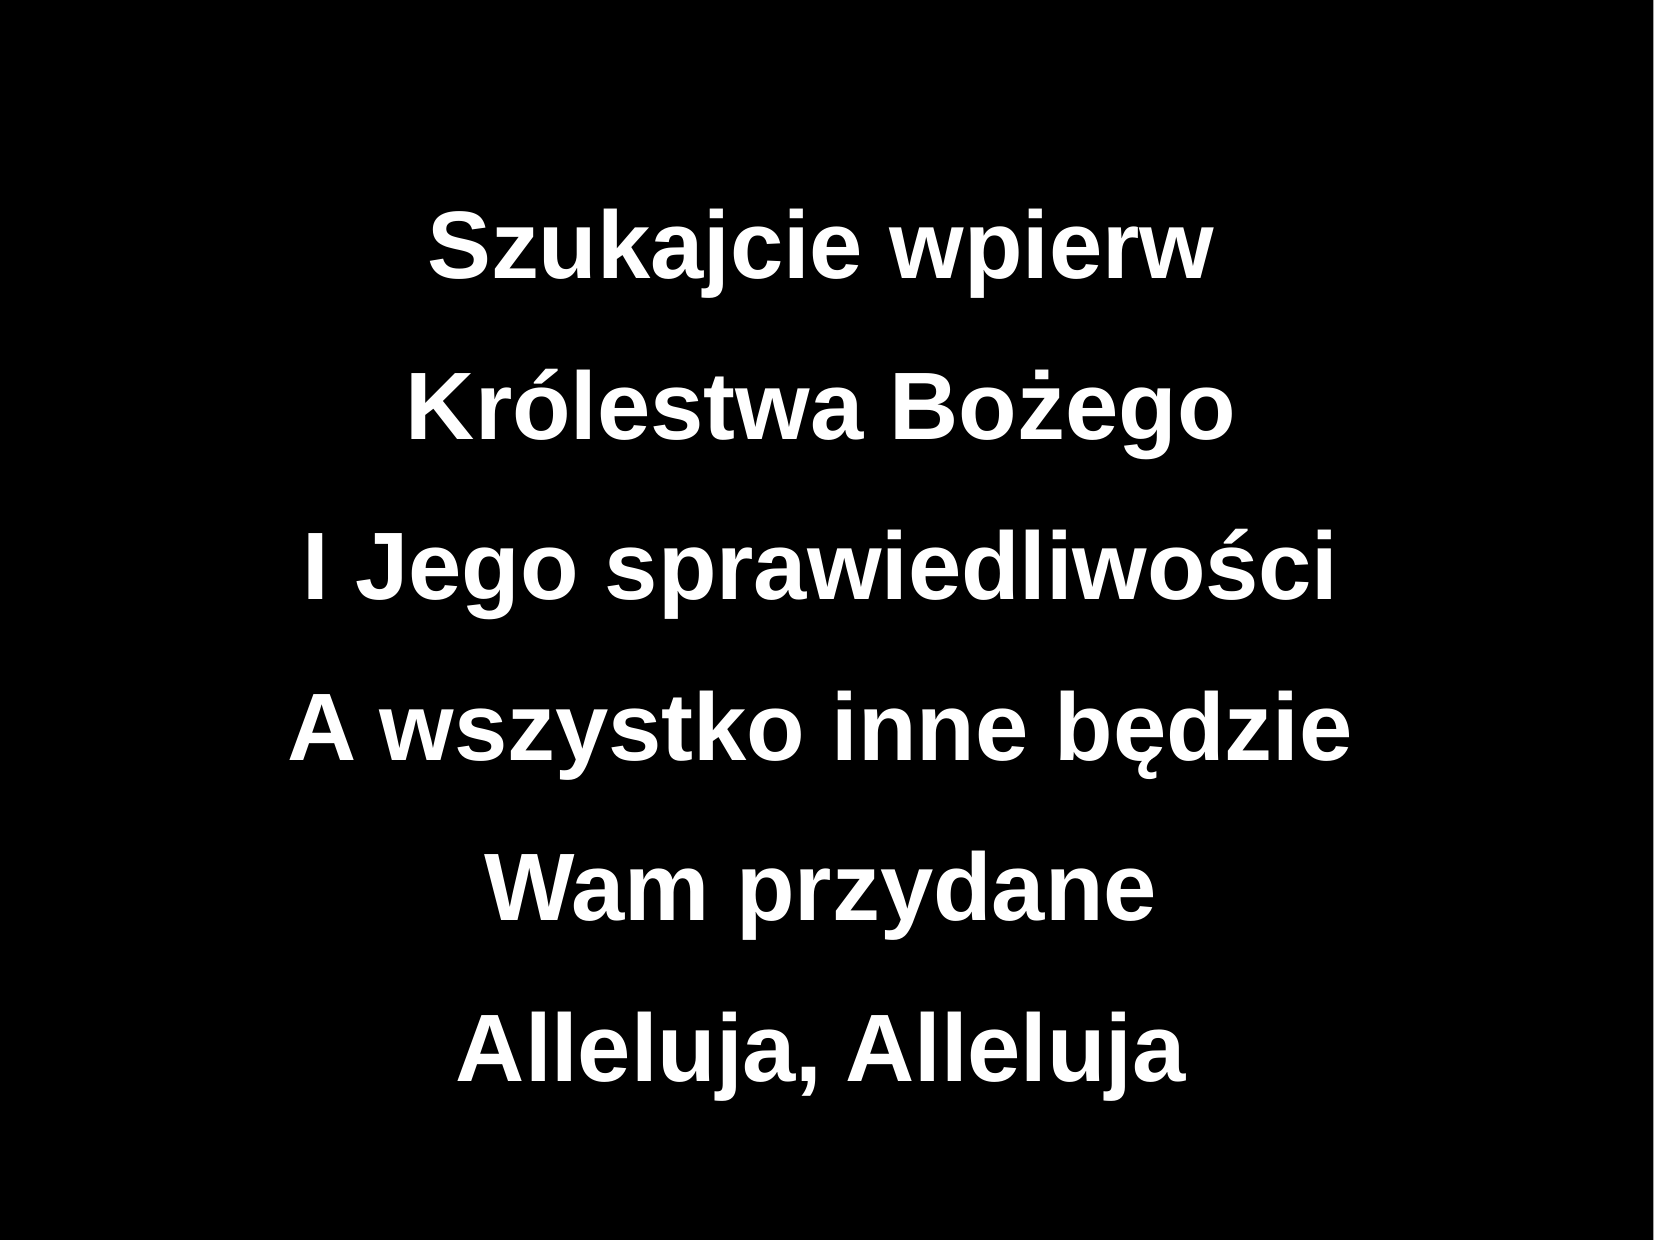

# Szukajcie wpierw
Królestwa Bożego
I Jego sprawiedliwości
A wszystko inne będzie
Wam przydane
Alleluja, Alleluja